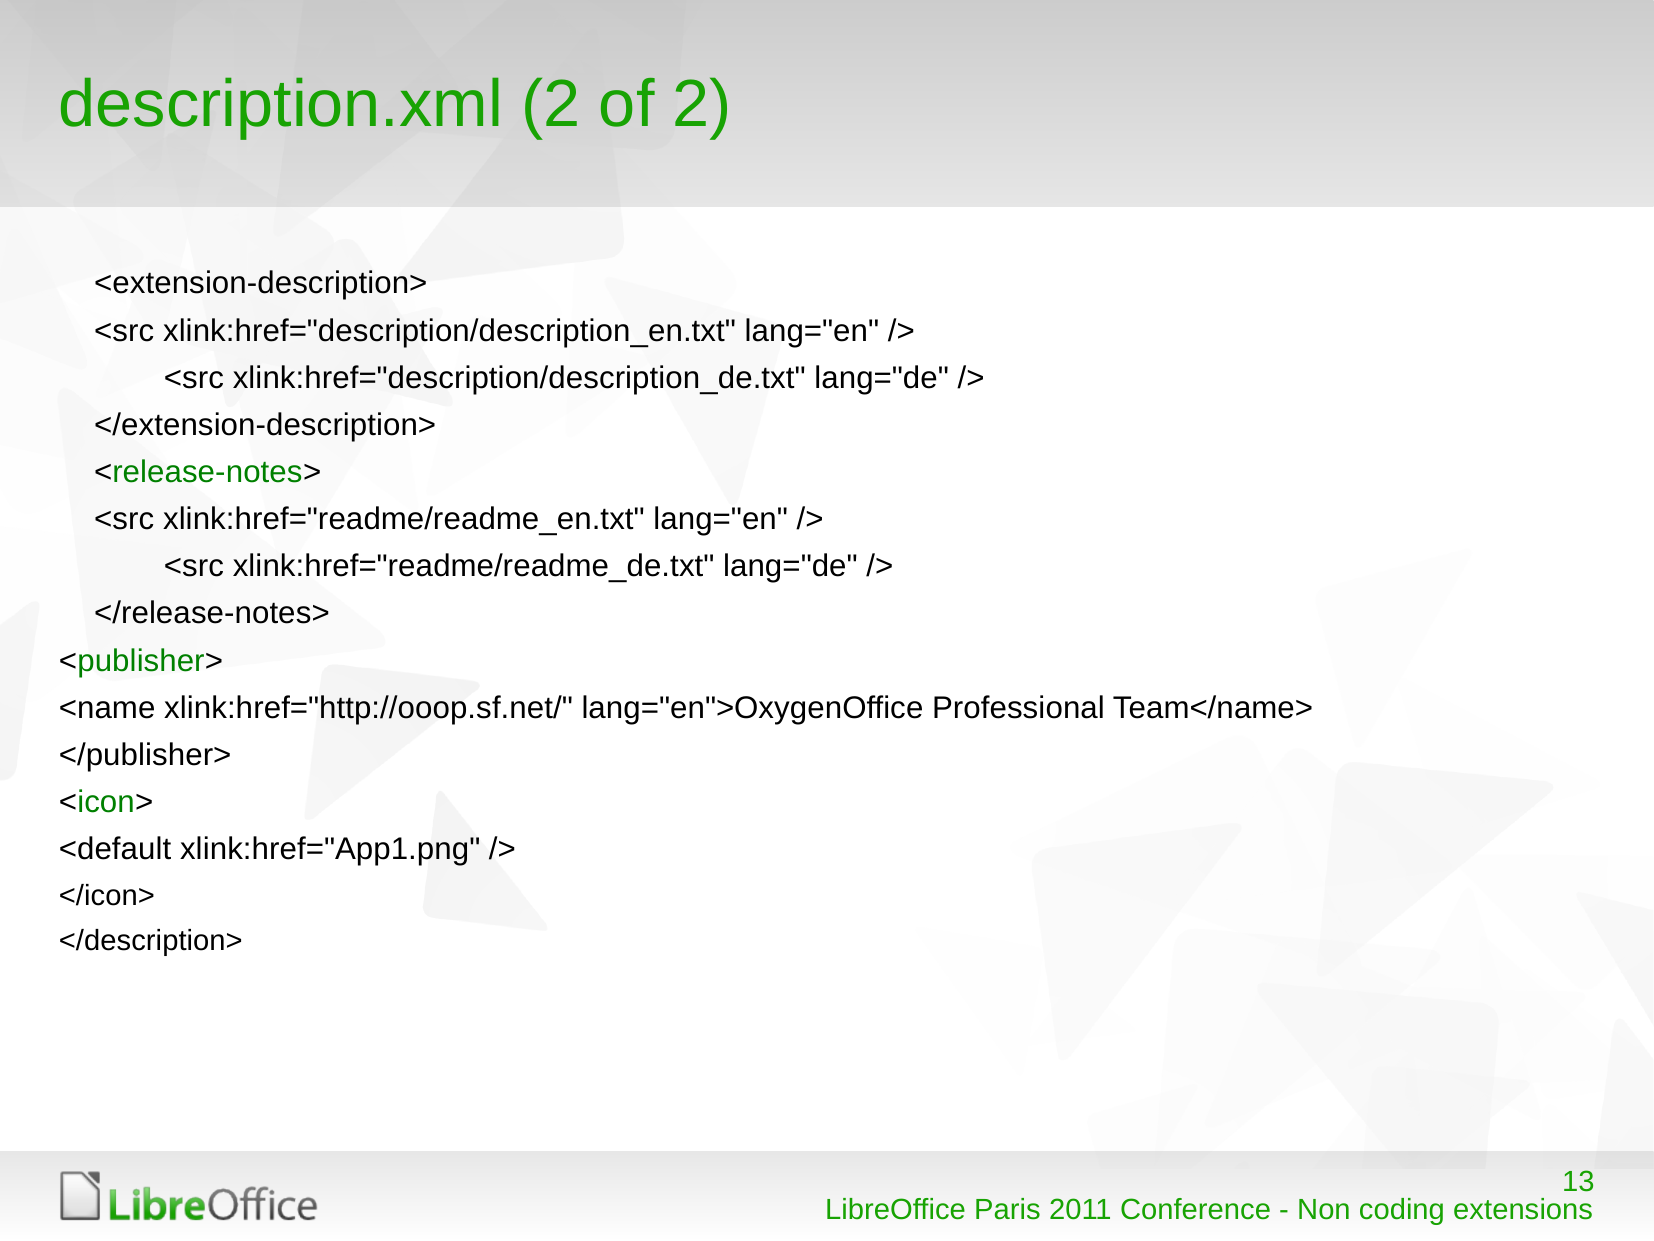

# description.xml (2 of 2)
 <extension-description>
 <src xlink:href="description/description_en.txt" lang="en" />
 <src xlink:href="description/description_de.txt" lang="de" />
 </extension-description>
 <release-notes>
 <src xlink:href="readme/readme_en.txt" lang="en" />
 <src xlink:href="readme/readme_de.txt" lang="de" />
 </release-notes>
<publisher>
<name xlink:href="http://ooop.sf.net/" lang="en">OxygenOffice Professional Team</name>
</publisher>
<icon>
<default xlink:href="App1.png" />
</icon>
</description>
13
LibreOffice Paris 2011 Conference - Non coding extensions